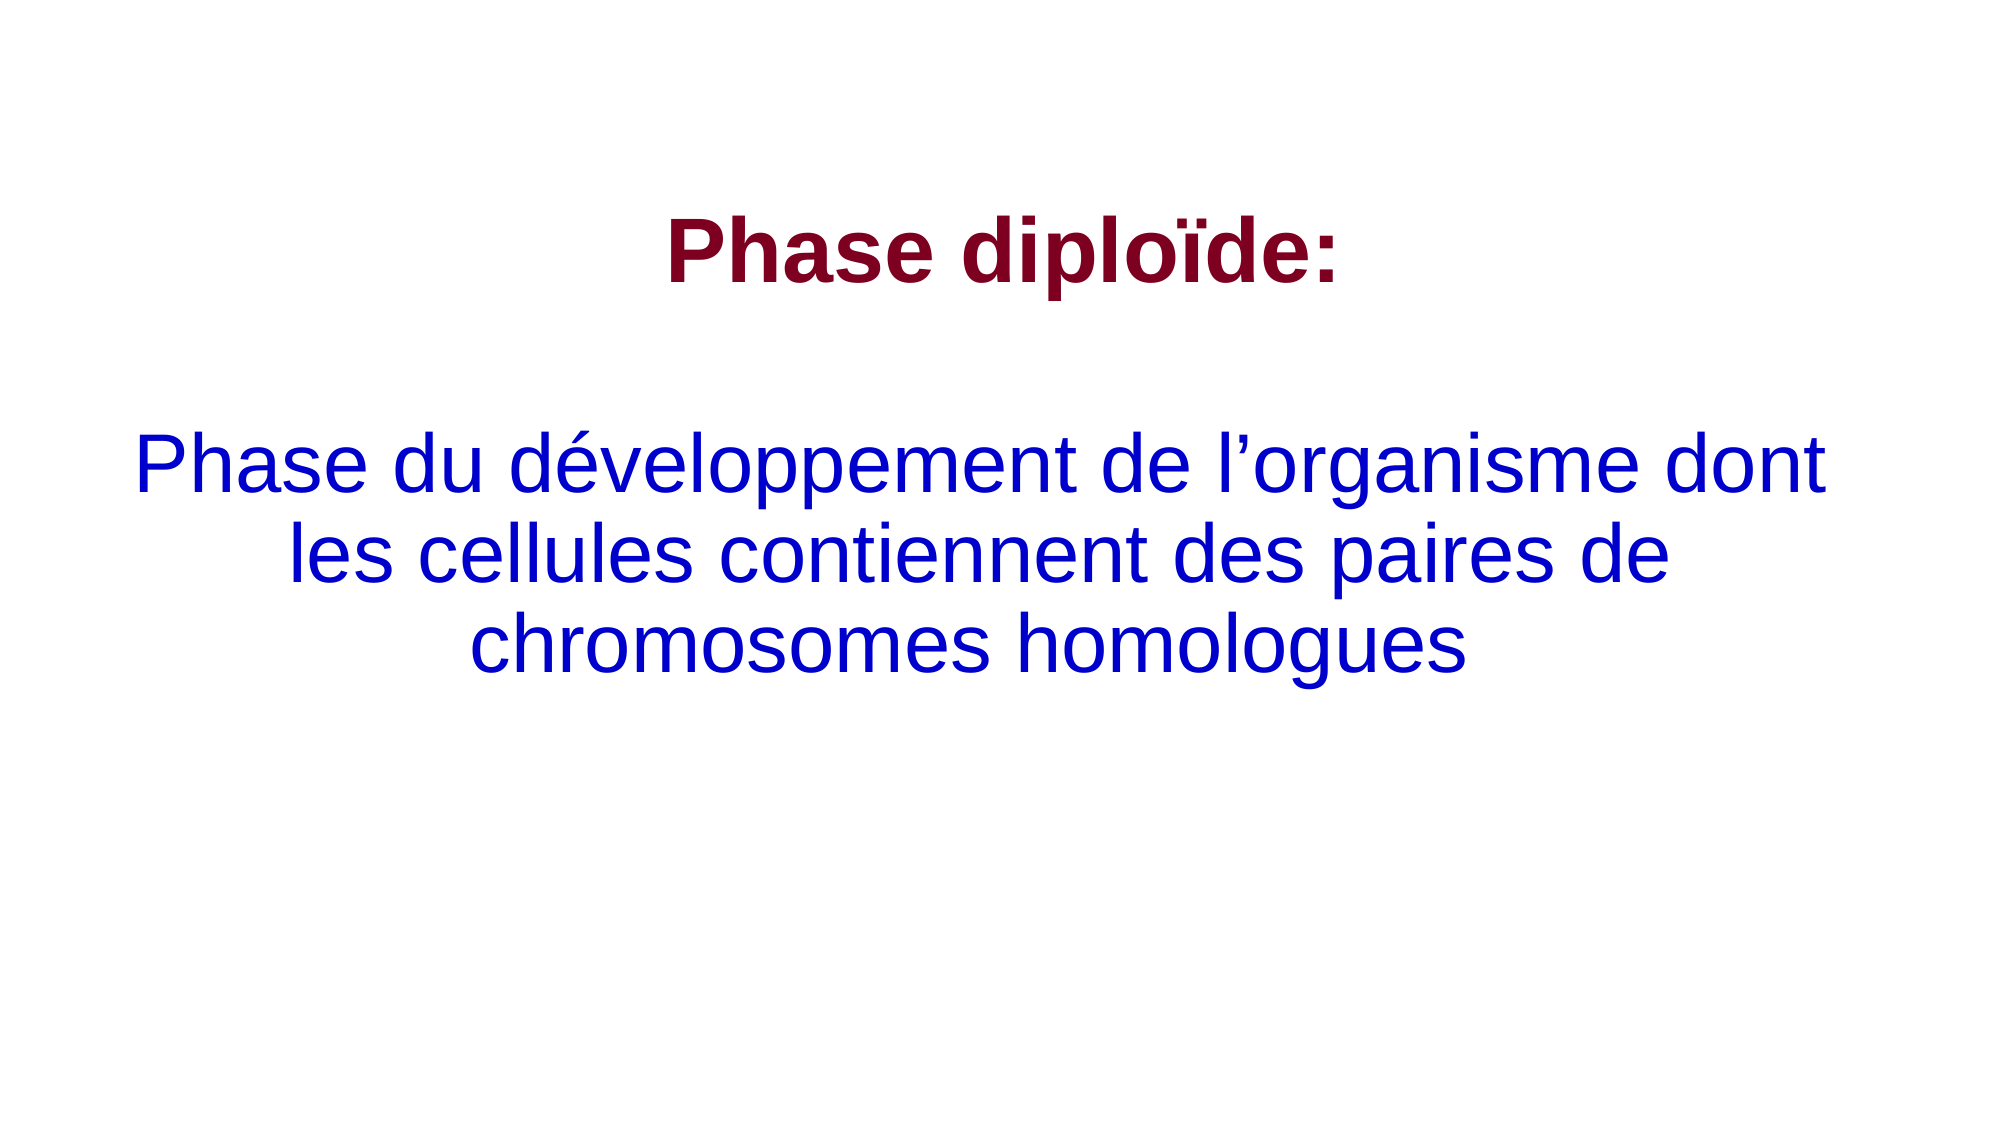

# Phase diploïde:
Phase du développement de l’organisme dont les cellules contiennent des paires de chromosomes homologues